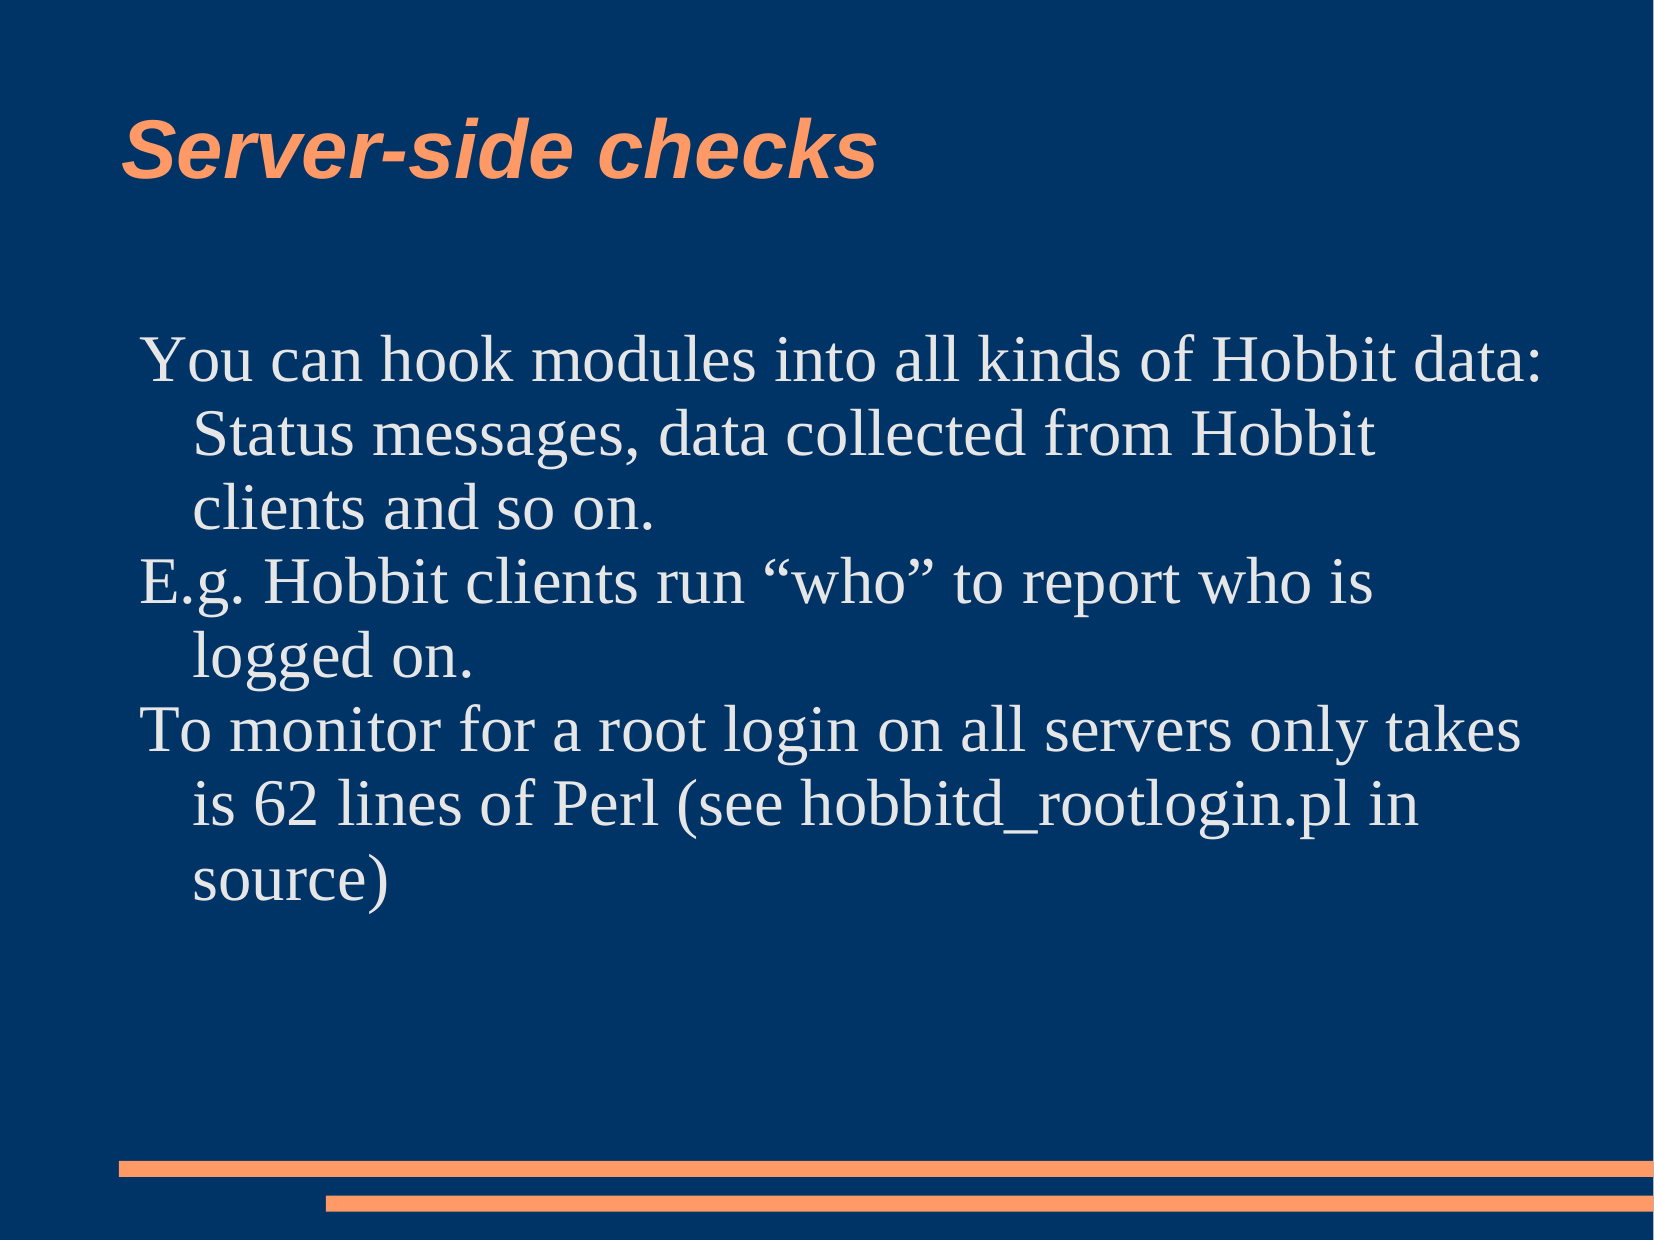

# Server-side checks
You can hook modules into all kinds of Hobbit data: Status messages, data collected from Hobbit clients and so on.
E.g. Hobbit clients run “who” to report who is logged on.
To monitor for a root login on all servers only takes is 62 lines of Perl (see hobbitd_rootlogin.pl in source)